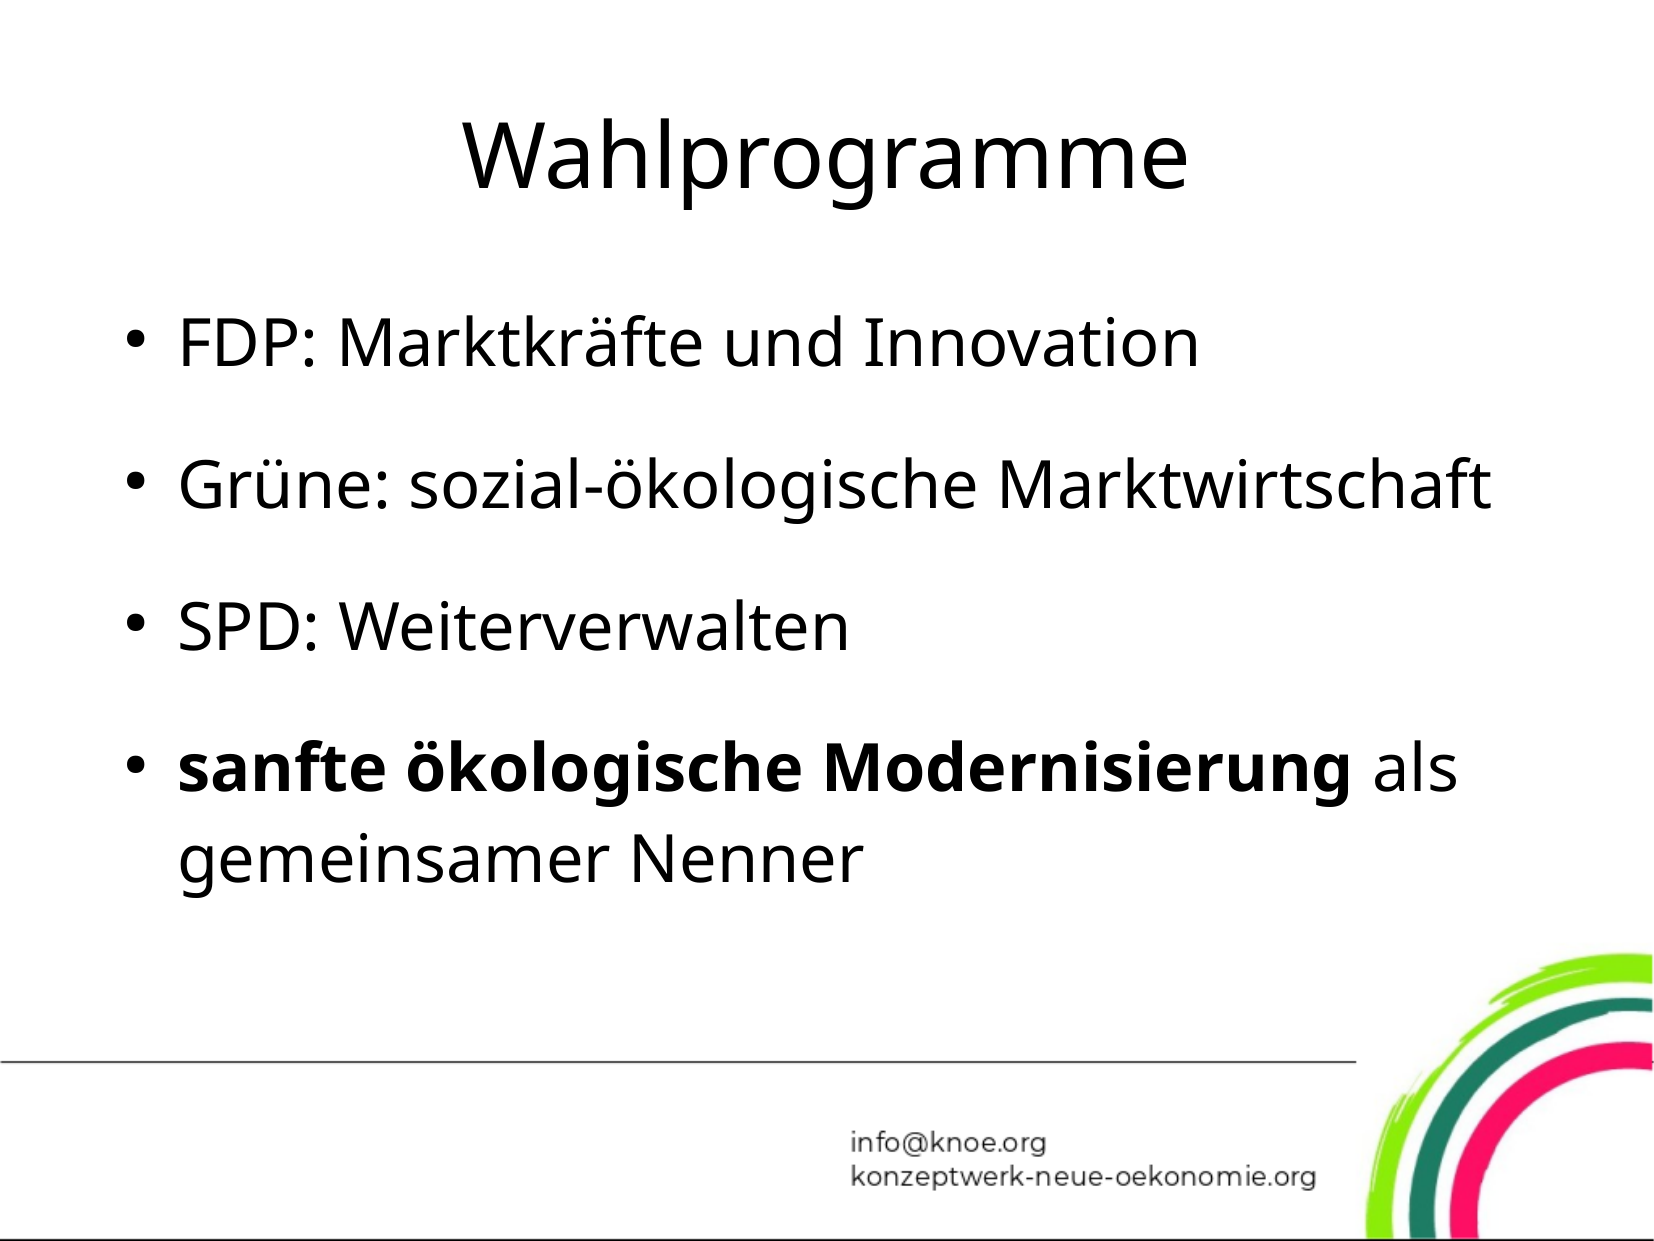

# Wahlprogramme
FDP: Marktkräfte und Innovation
Grüne: sozial-ökologische Marktwirtschaft
SPD: Weiterverwalten
sanfte ökologische Modernisierung als gemeinsamer Nenner